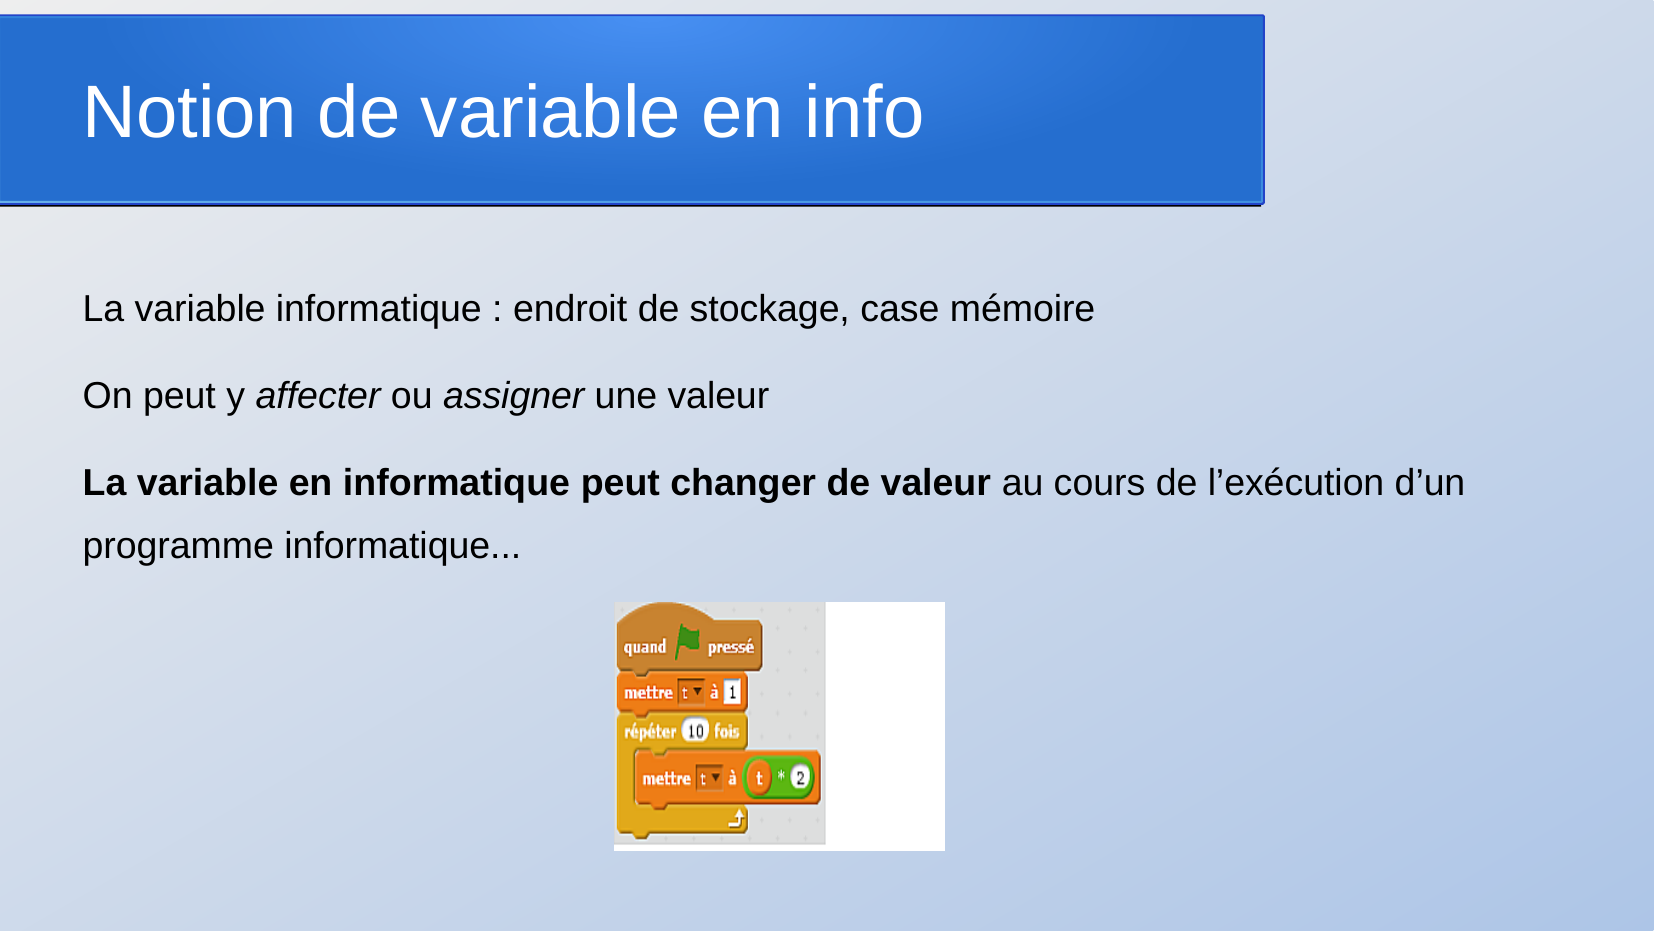

# Notion de variable en info
La variable informatique : endroit de stockage, case mémoire
On peut y affecter ou assigner une valeur
La variable en informatique peut changer de valeur au cours de l’exécution d’un programme informatique...